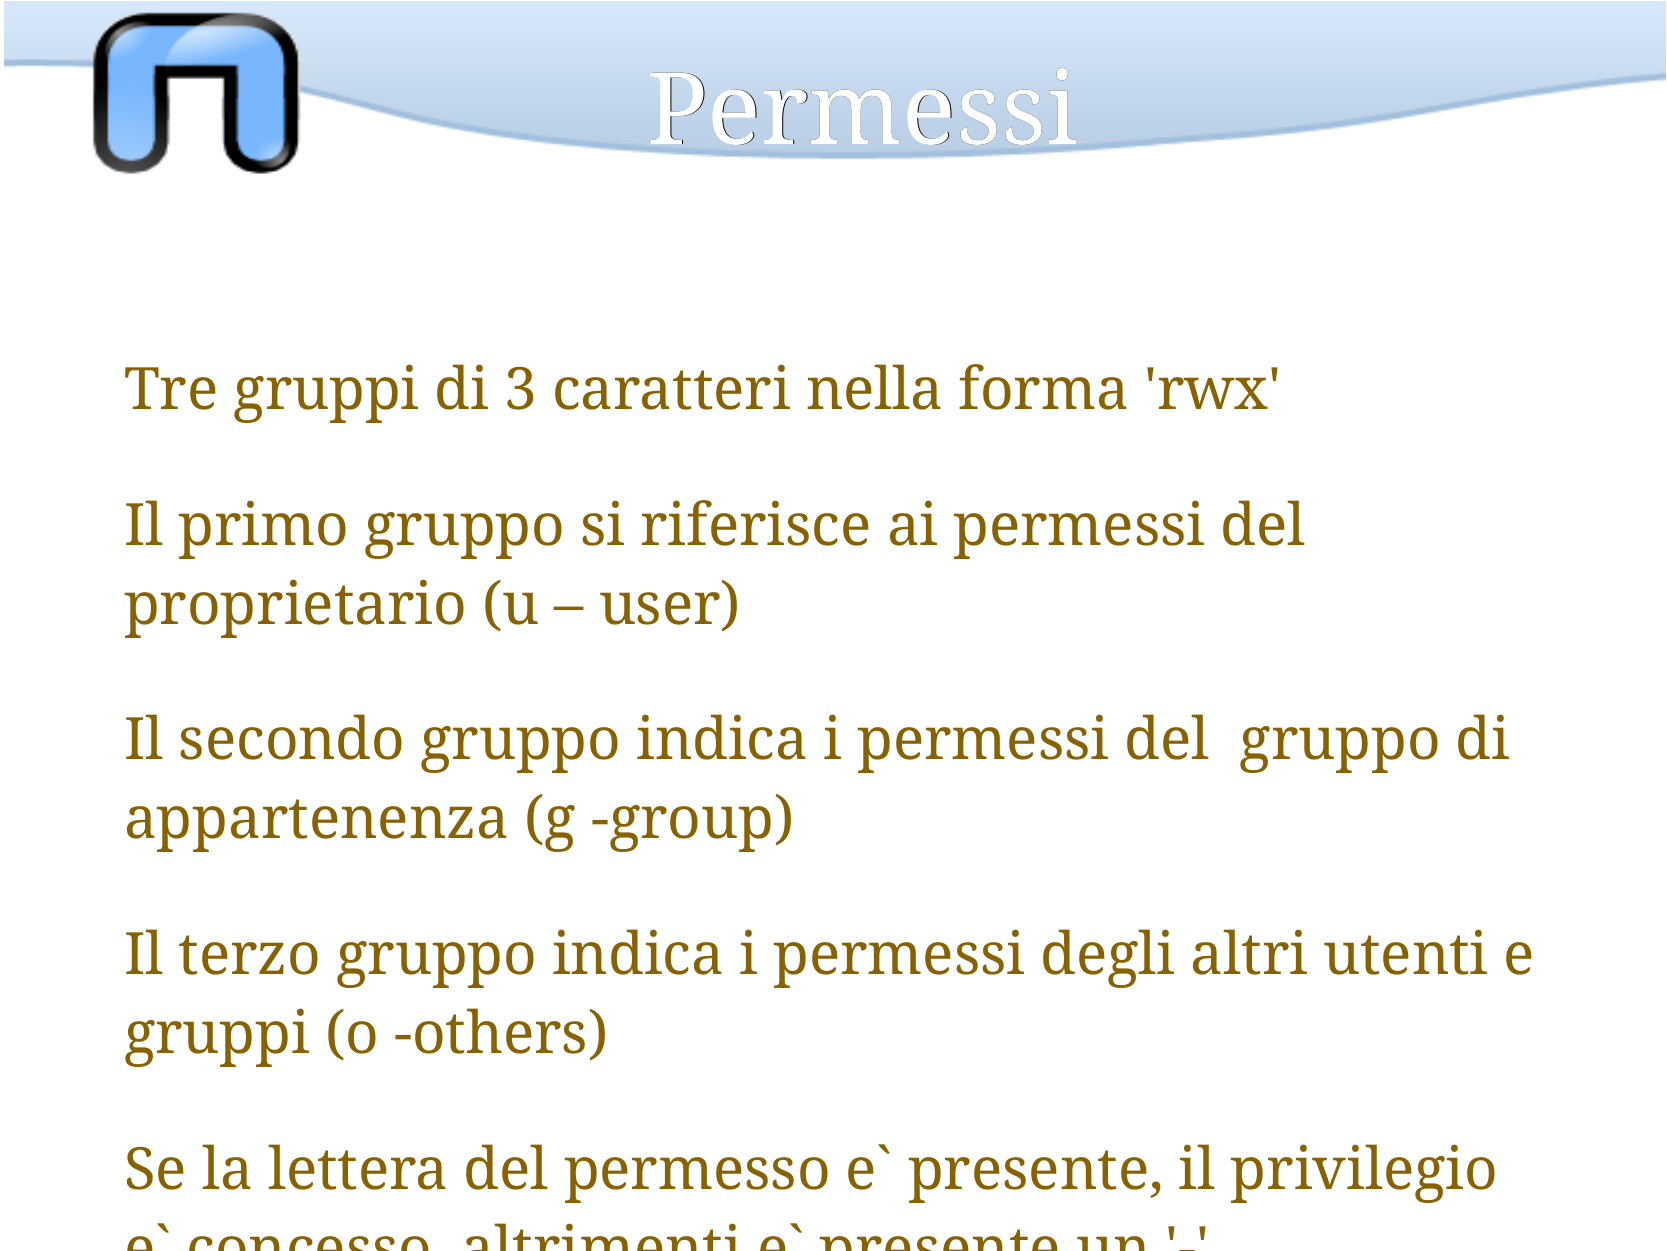

Permessi
# Tre gruppi di 3 caratteri nella forma 'rwx'
Il primo gruppo si riferisce ai permessi del proprietario (u – user)
Il secondo gruppo indica i permessi del gruppo di appartenenza (g -group)
Il terzo gruppo indica i permessi degli altri utenti e gruppi (o -others)
Se la lettera del permesso e` presente, il privilegio e` concesso, altrimenti e` presente un '-'